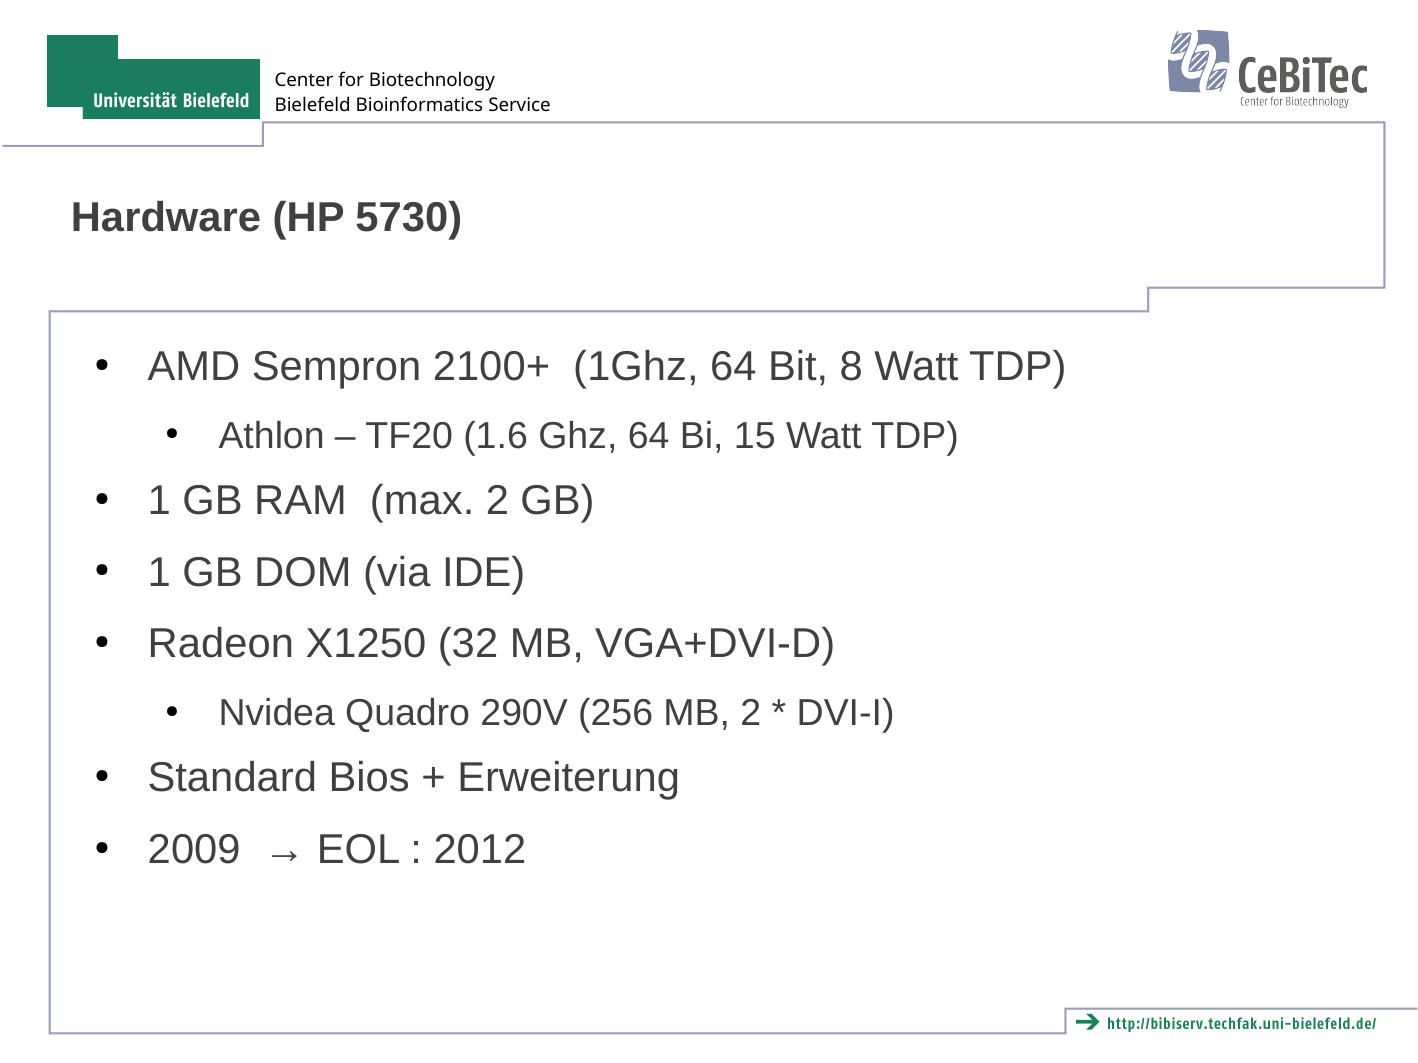

# Hardware (HP 5730)
AMD Sempron 2100+ (1Ghz, 64 Bit, 8 Watt TDP)
Athlon – TF20 (1.6 Ghz, 64 Bi, 15 Watt TDP)
1 GB RAM (max. 2 GB)
1 GB DOM (via IDE)
Radeon X1250 (32 MB, VGA+DVI-D)
Nvidea Quadro 290V (256 MB, 2 * DVI-I)
Standard Bios + Erweiterung
2009 → EOL : 2012